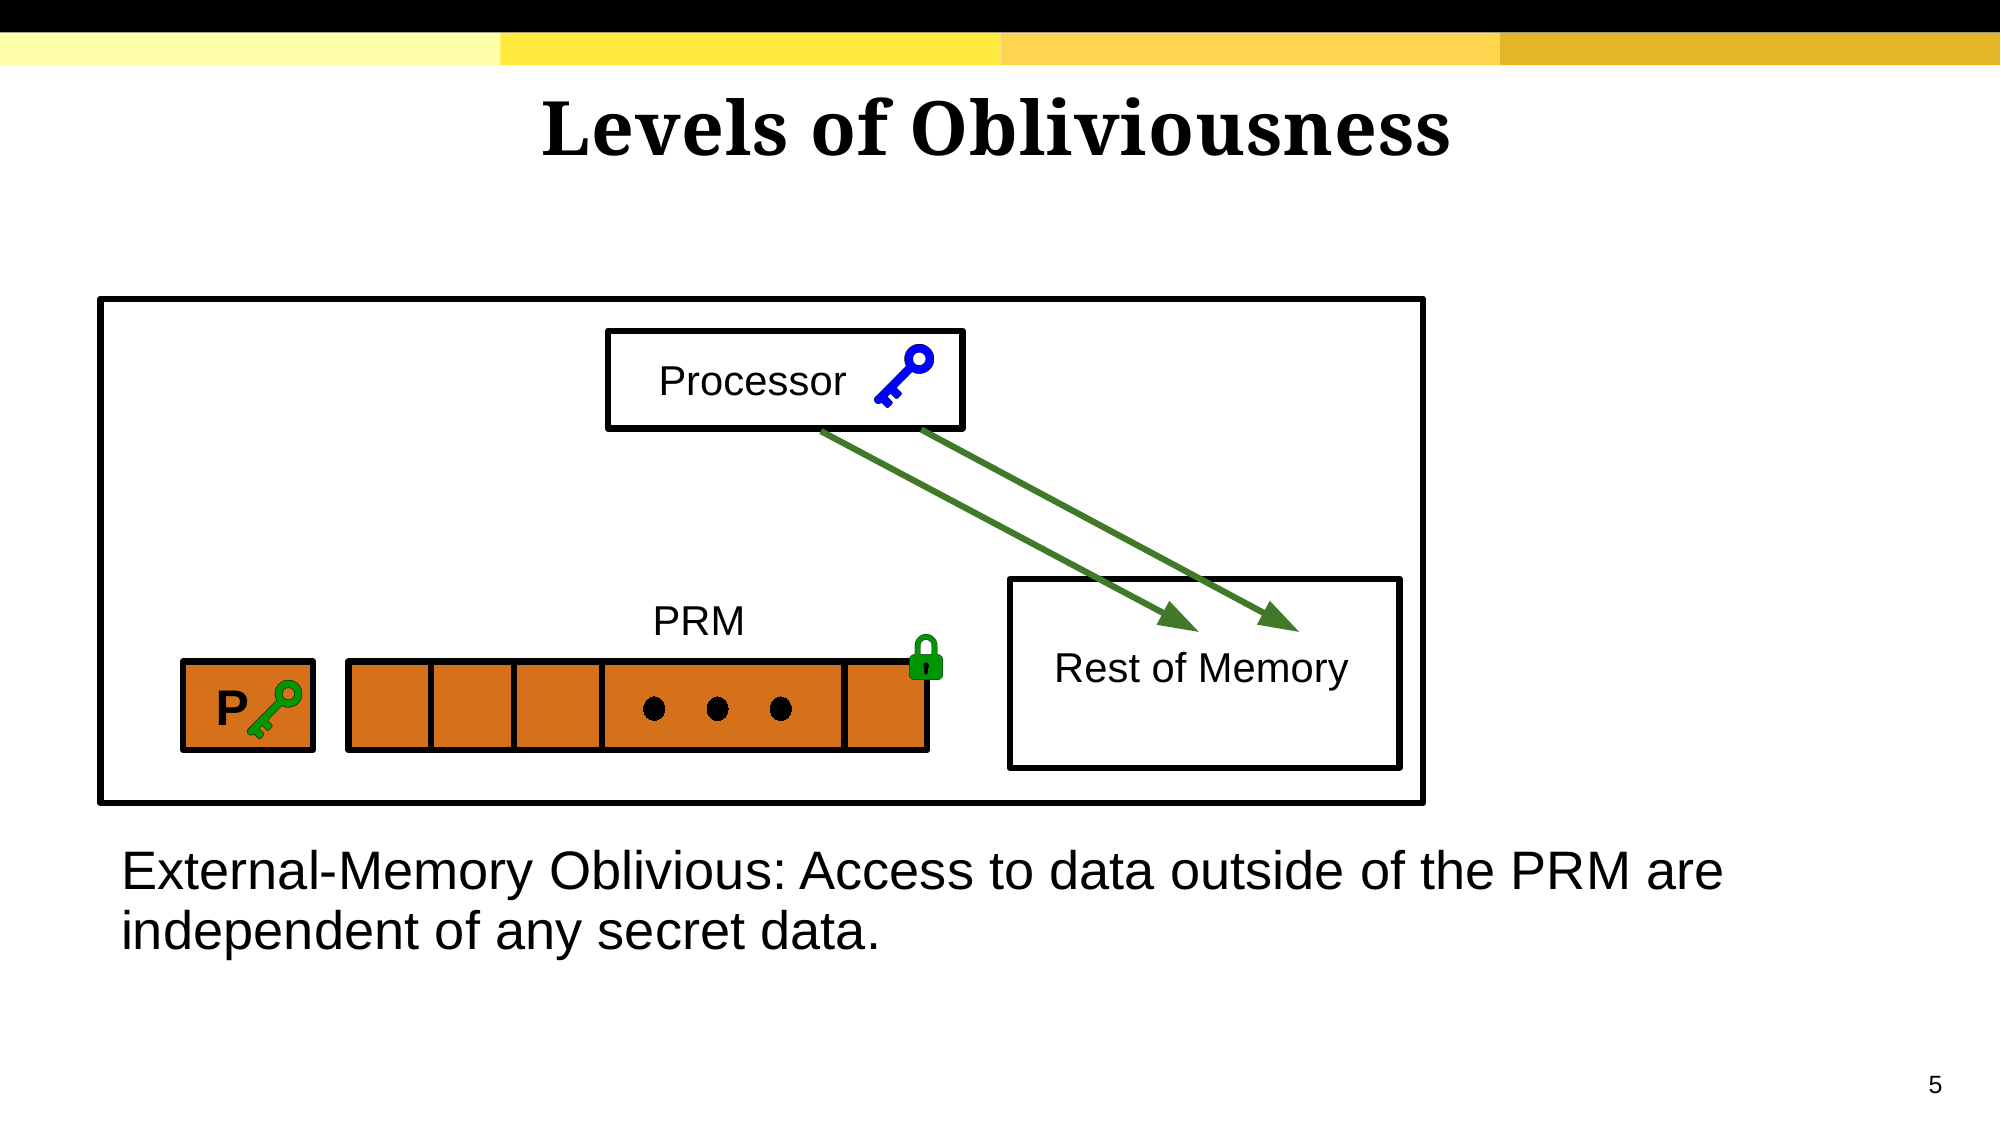

# Levels of Obliviousness
Processor
PRM
Rest of Memory
P
External-Memory Oblivious: Access to data outside of the PRM are
independent of any secret data.
5